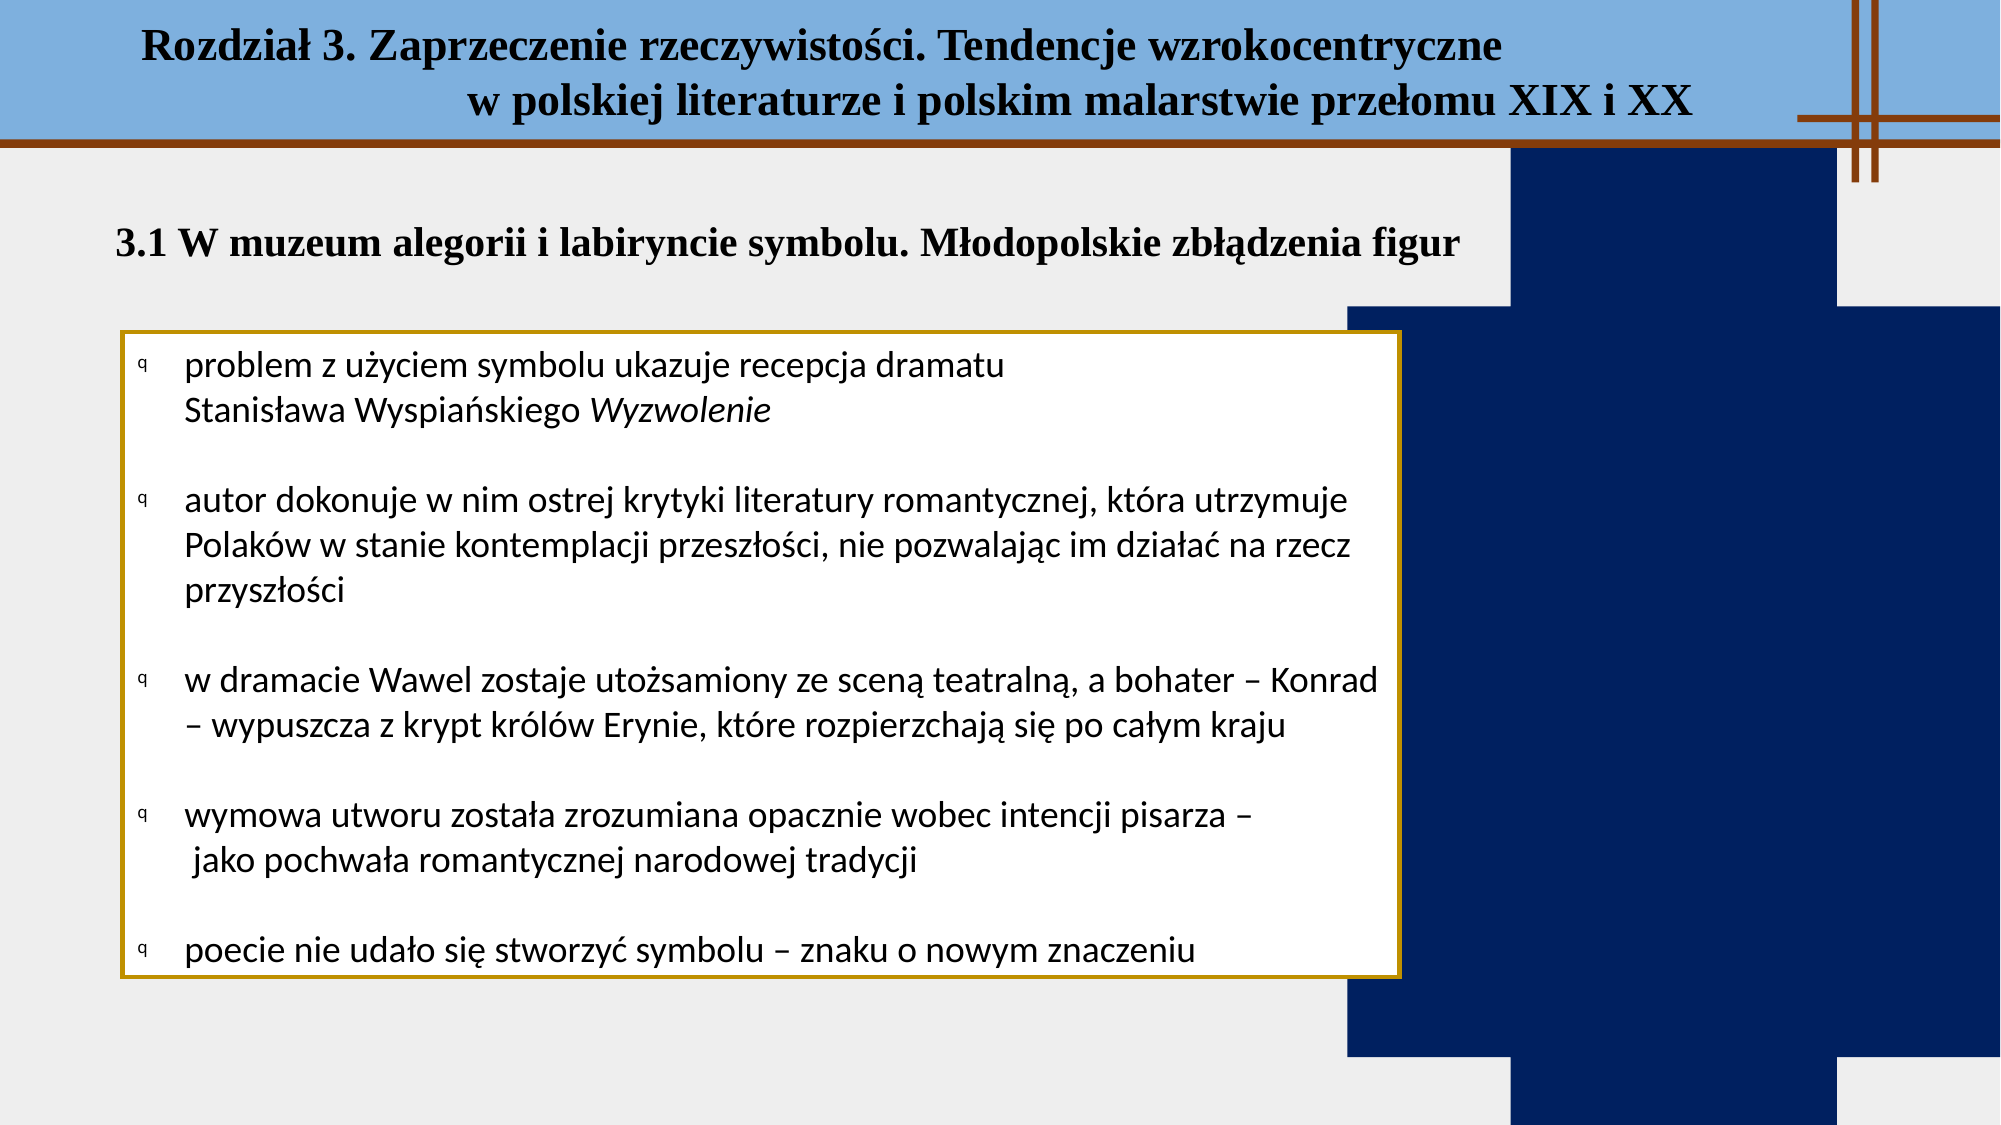

Rozdział 3. Zaprzeczenie rzeczywistości. Tendencje wzrokocentryczne w polskiej literaturze i polskim malarstwie przełomu XIX i XX
3.1 W muzeum alegorii i labiryncie symbolu. Młodopolskie zbłądzenia figur
problem z użyciem symbolu ukazuje recepcja dramatu
Stanisława Wyspiańskiego Wyzwolenie
autor dokonuje w nim ostrej krytyki literatury romantycznej, która utrzymuje Polaków w stanie kontemplacji przeszłości, nie pozwalając im działać na rzecz przyszłości
w dramacie Wawel zostaje utożsamiony ze sceną teatralną, a bohater – Konrad – wypuszcza z krypt królów Erynie, które rozpierzchają się po całym kraju
wymowa utworu została zrozumiana opacznie wobec intencji pisarza –
 jako pochwała romantycznej narodowej tradycji
poecie nie udało się stworzyć symbolu – znaku o nowym znaczeniu